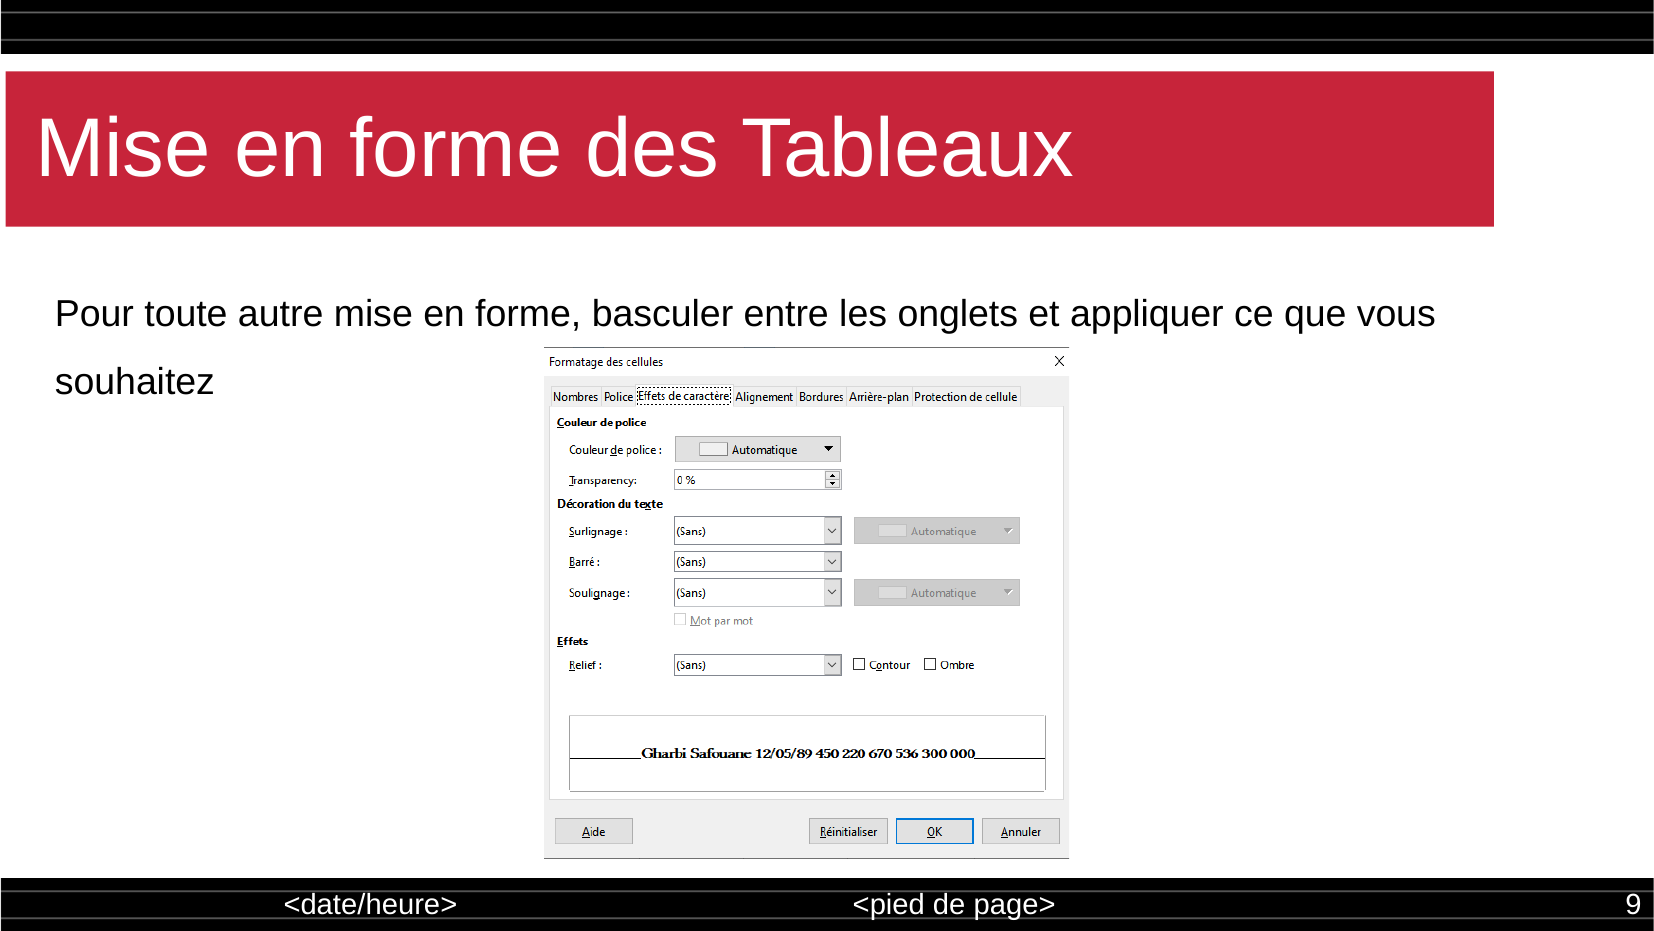

Mise en forme des Tableaux
Pour toute autre mise en forme, basculer entre les onglets et appliquer ce que vous souhaitez